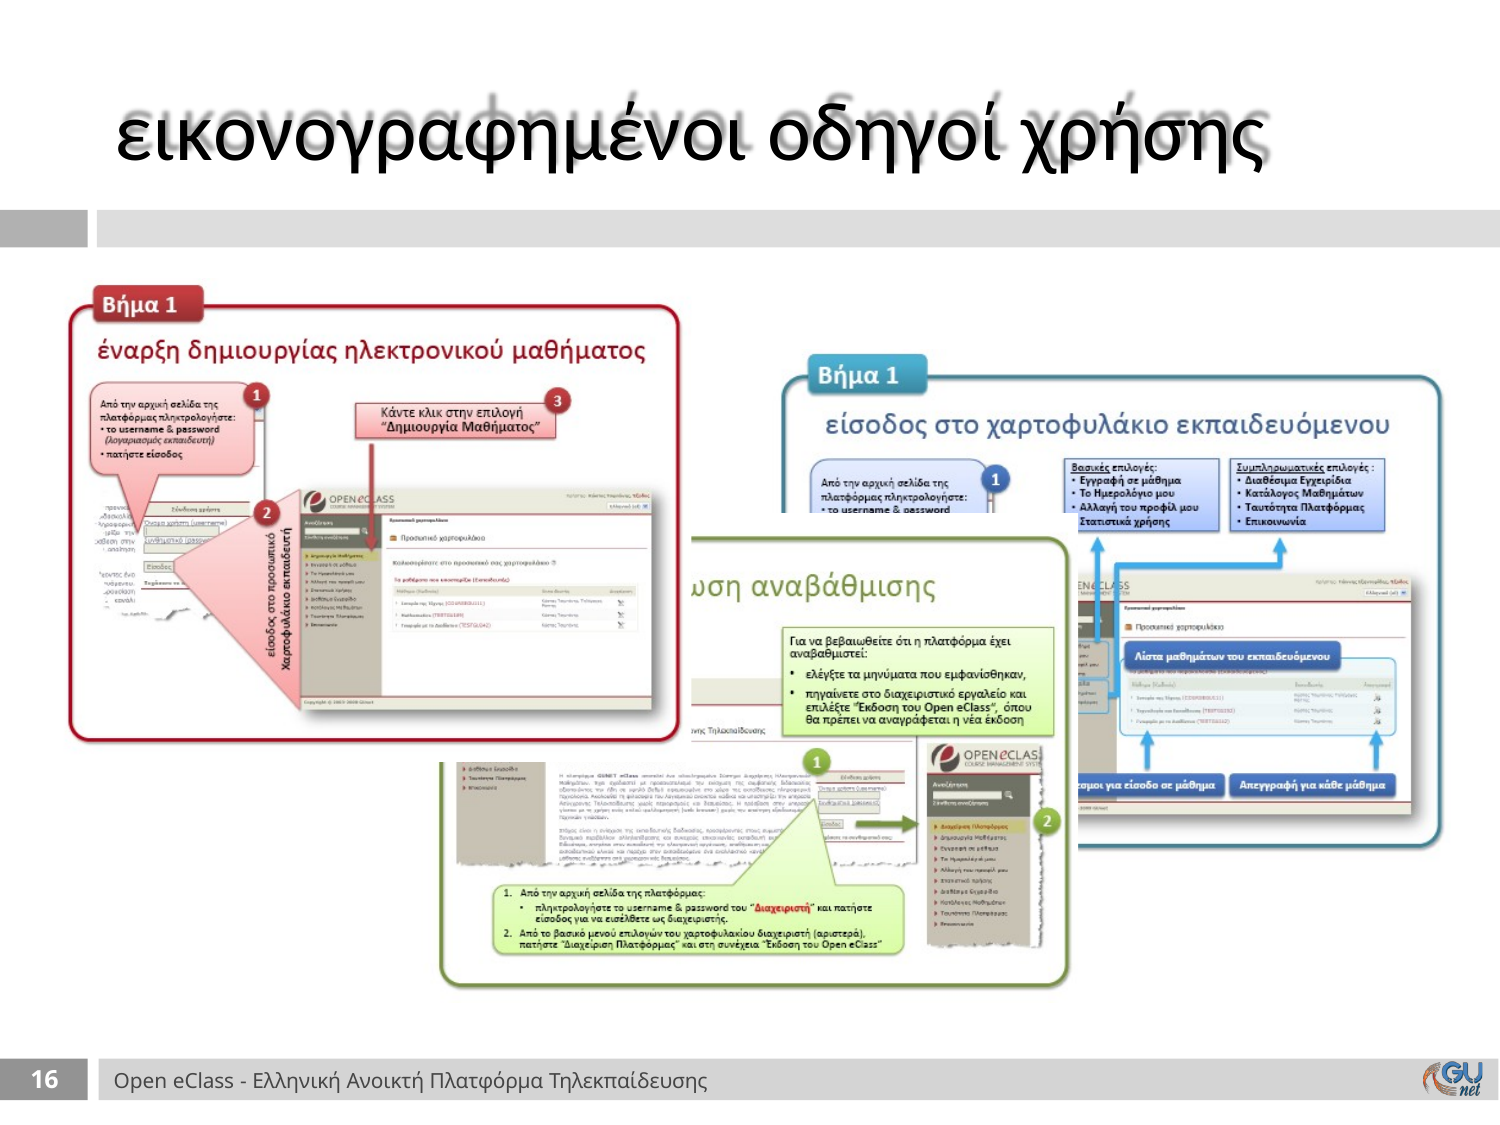

# εικονογραφημένοι οδηγοί χρήσης
16
Open eClass - Ελληνική Ανοικτή Πλατφόρμα Τηλεκπαίδευσης